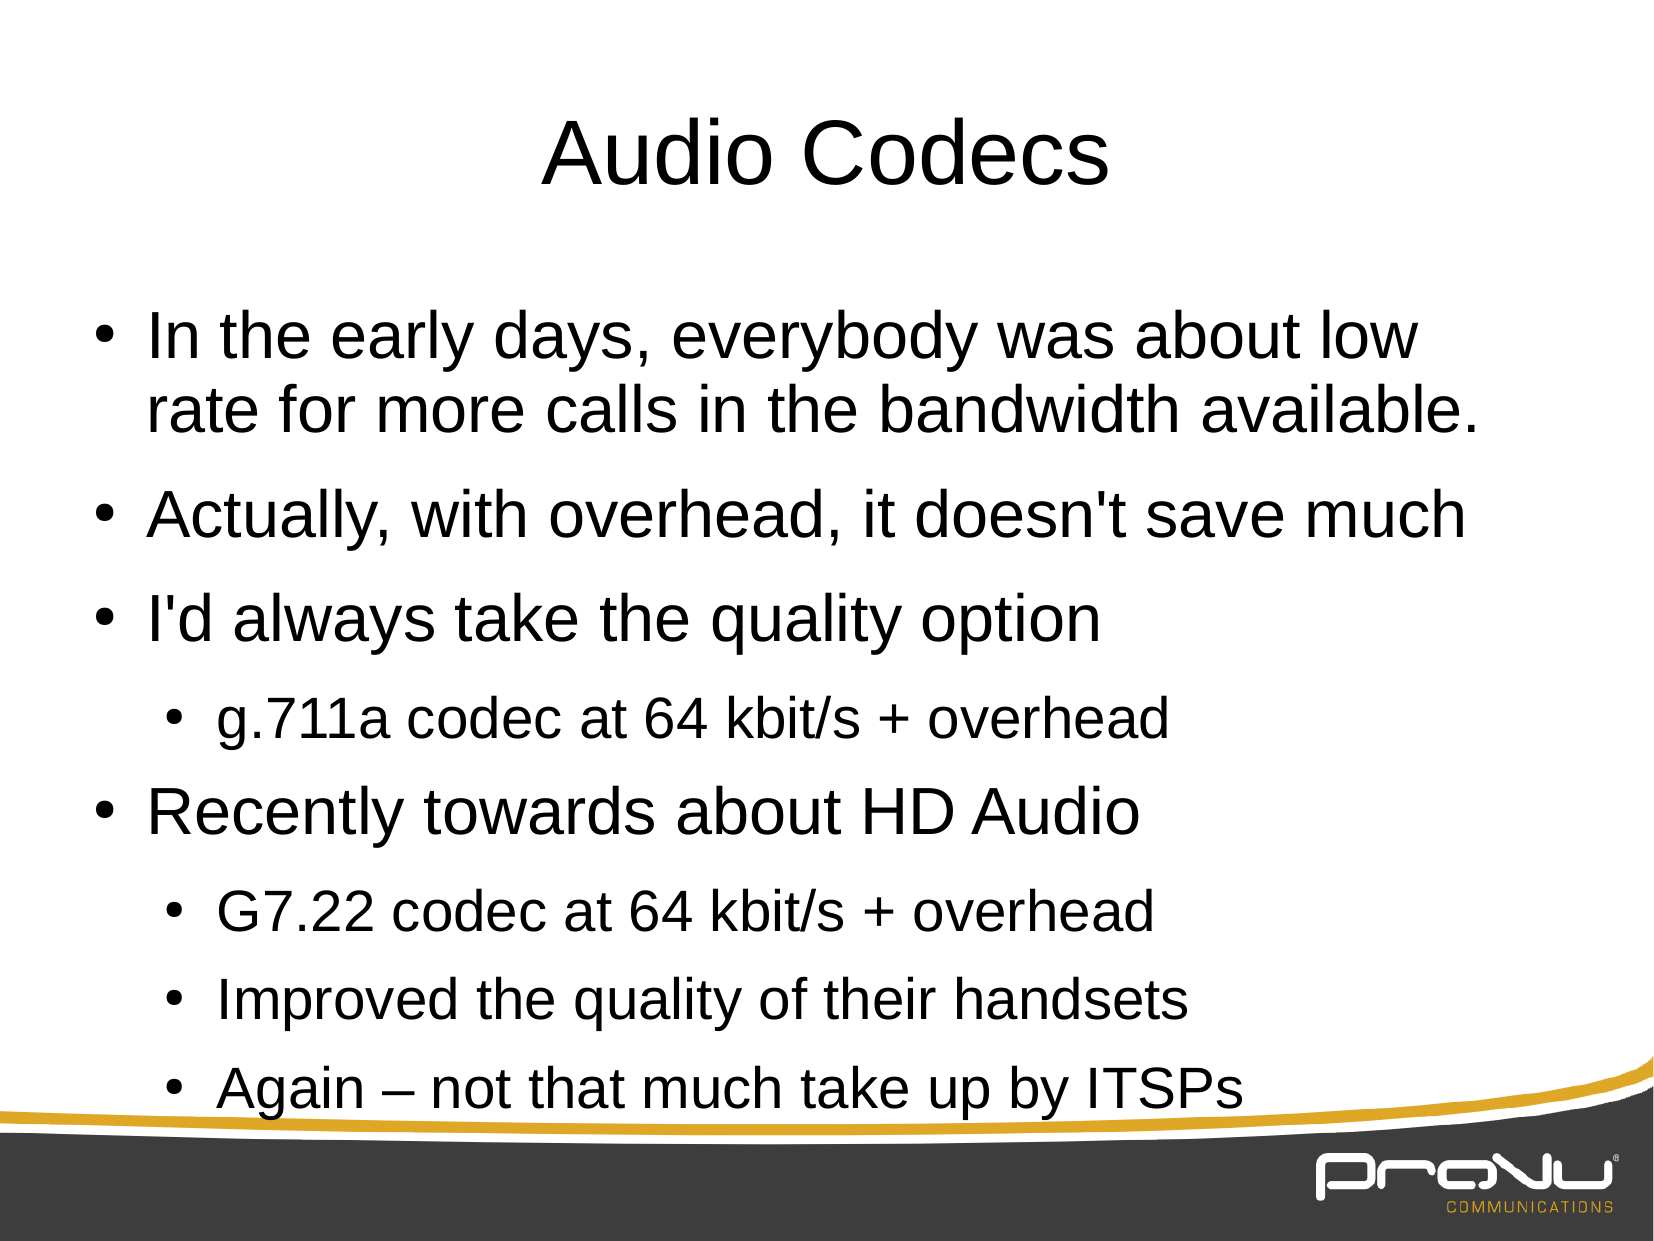

# Audio Codecs
In the early days, everybody was about low rate for more calls in the bandwidth available.
Actually, with overhead, it doesn't save much
I'd always take the quality option
g.711a codec at 64 kbit/s + overhead
Recently towards about HD Audio
G7.22 codec at 64 kbit/s + overhead
Improved the quality of their handsets
Again – not that much take up by ITSPs